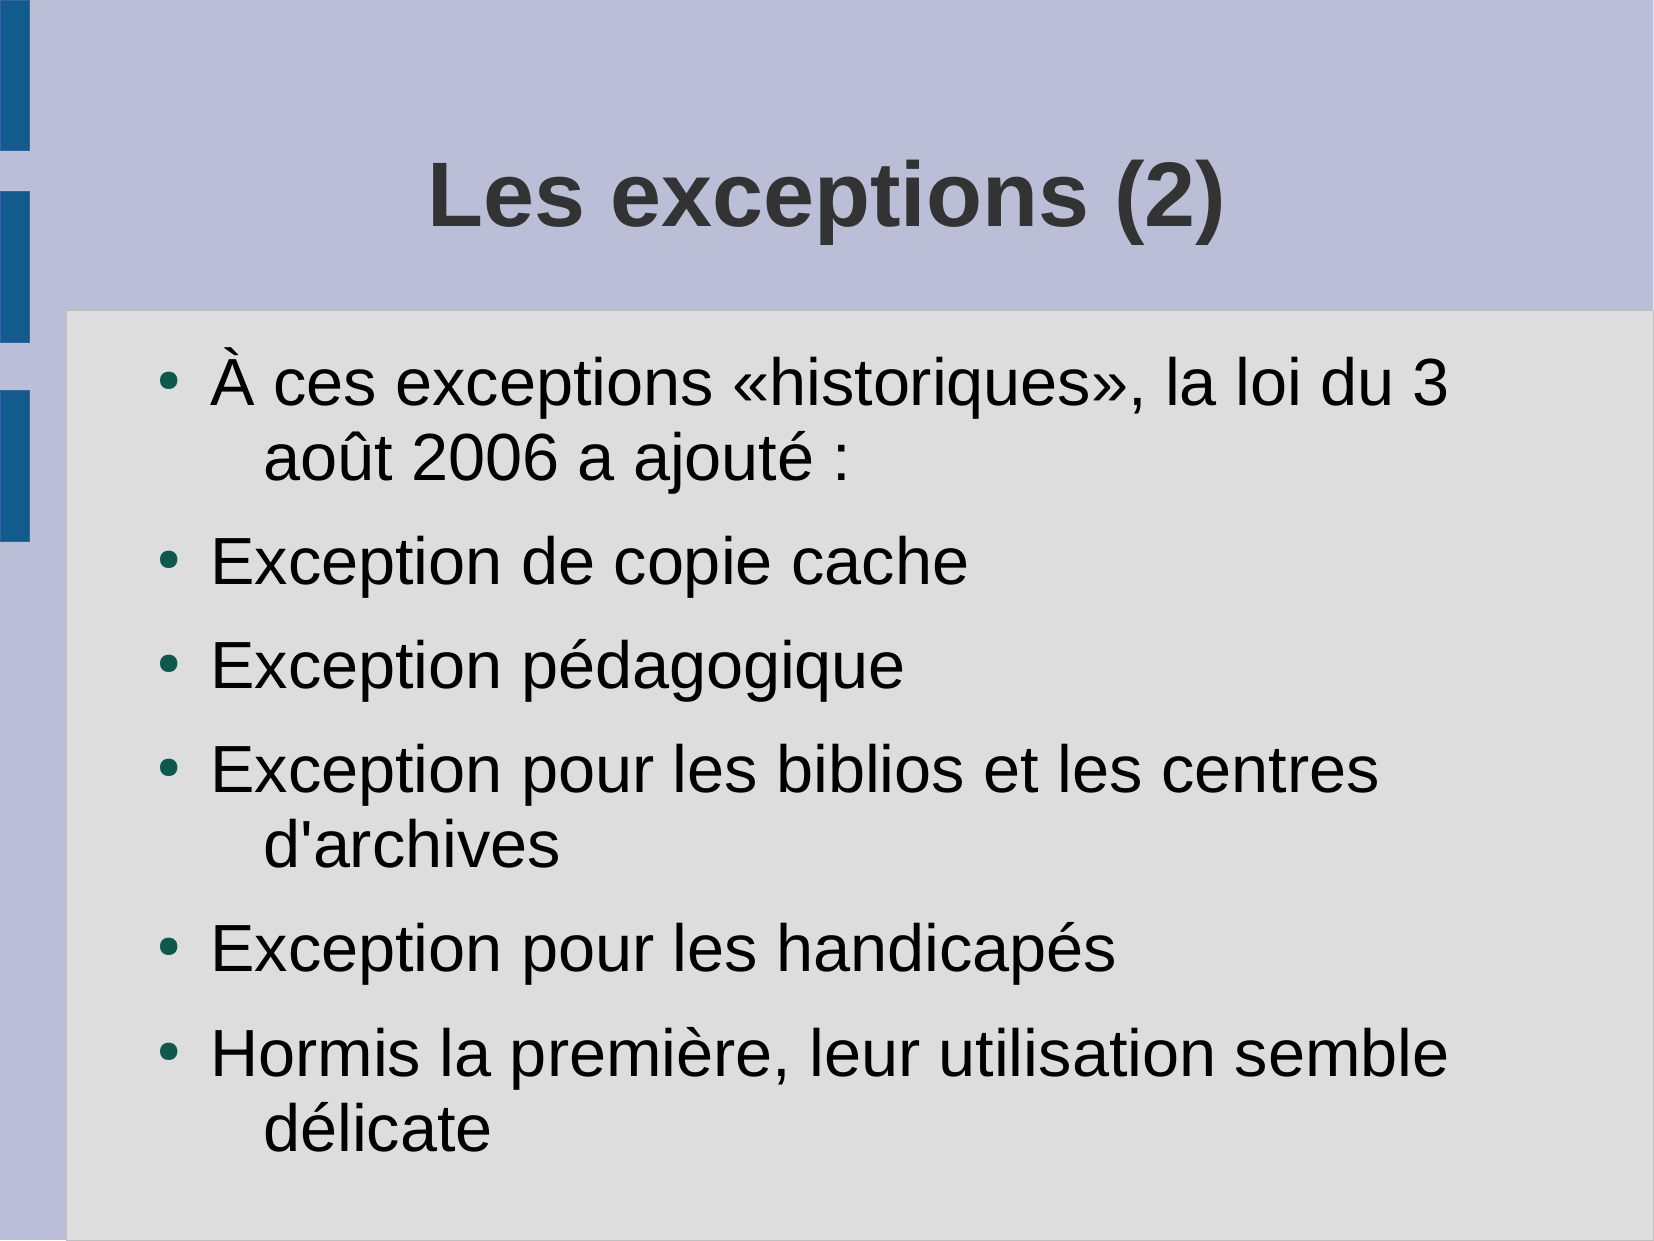

# Les exceptions (2)
À ces exceptions «historiques», la loi du 3 août 2006 a ajouté :
Exception de copie cache
Exception pédagogique
Exception pour les biblios et les centres d'archives
Exception pour les handicapés
Hormis la première, leur utilisation semble délicate